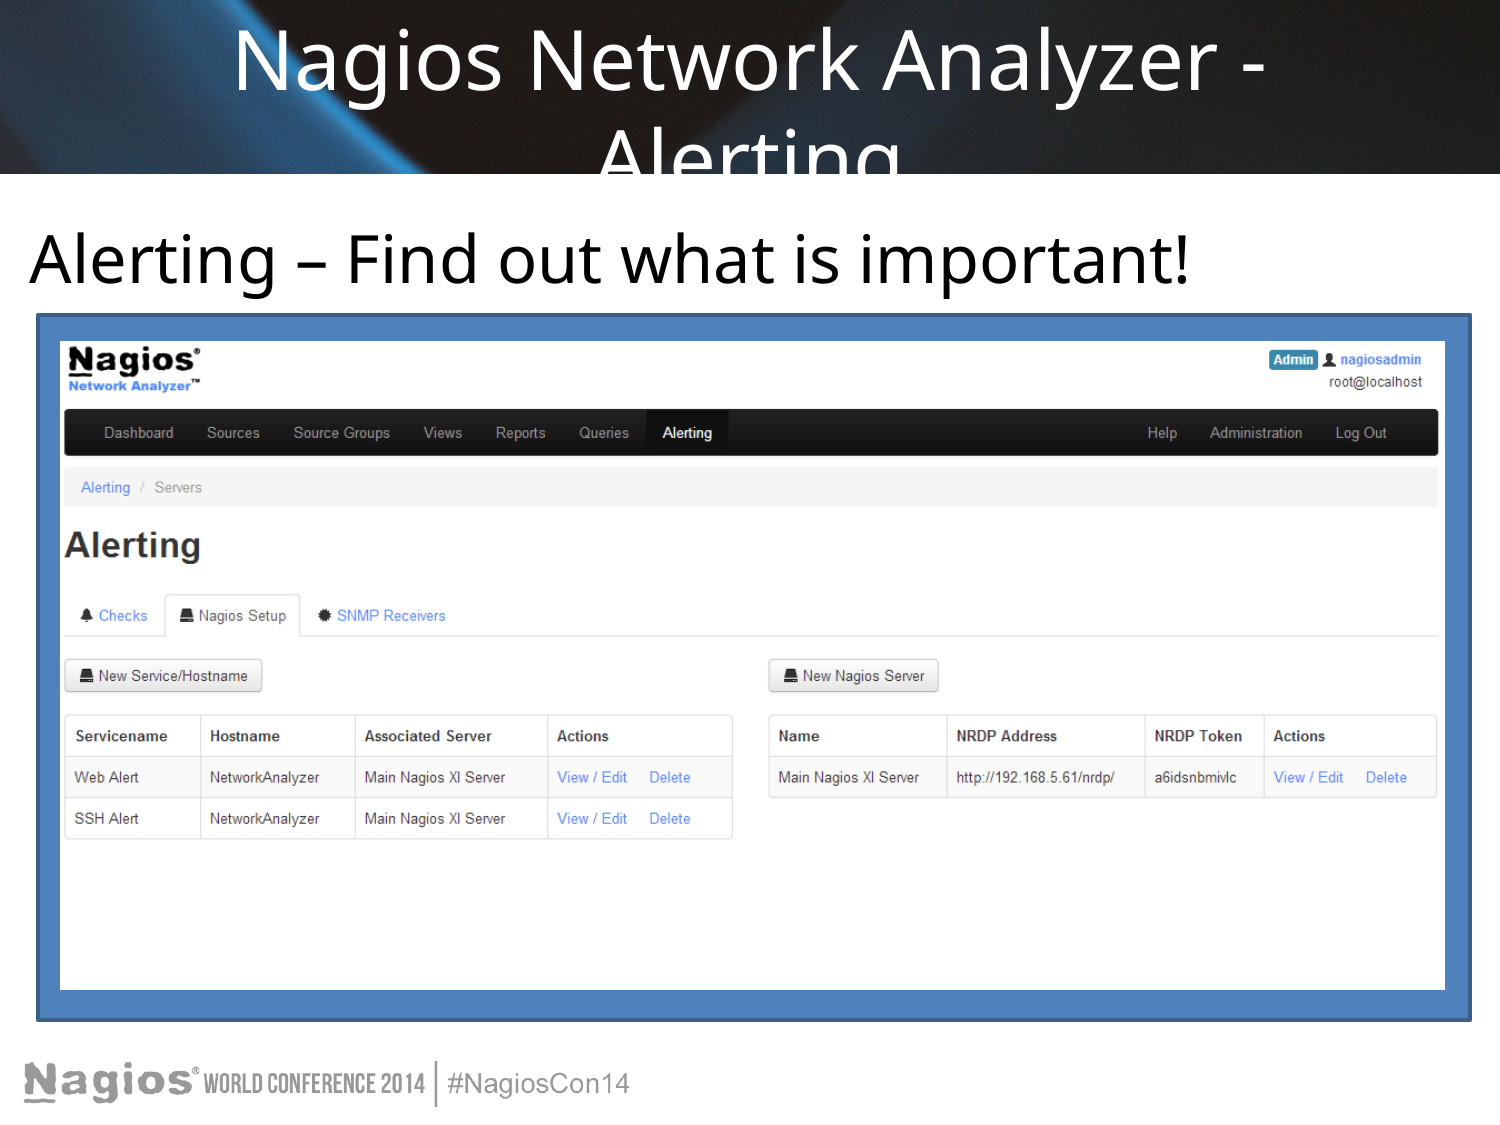

# Nagios Network Analyzer - Alerting
Alerting – Find out what is important!